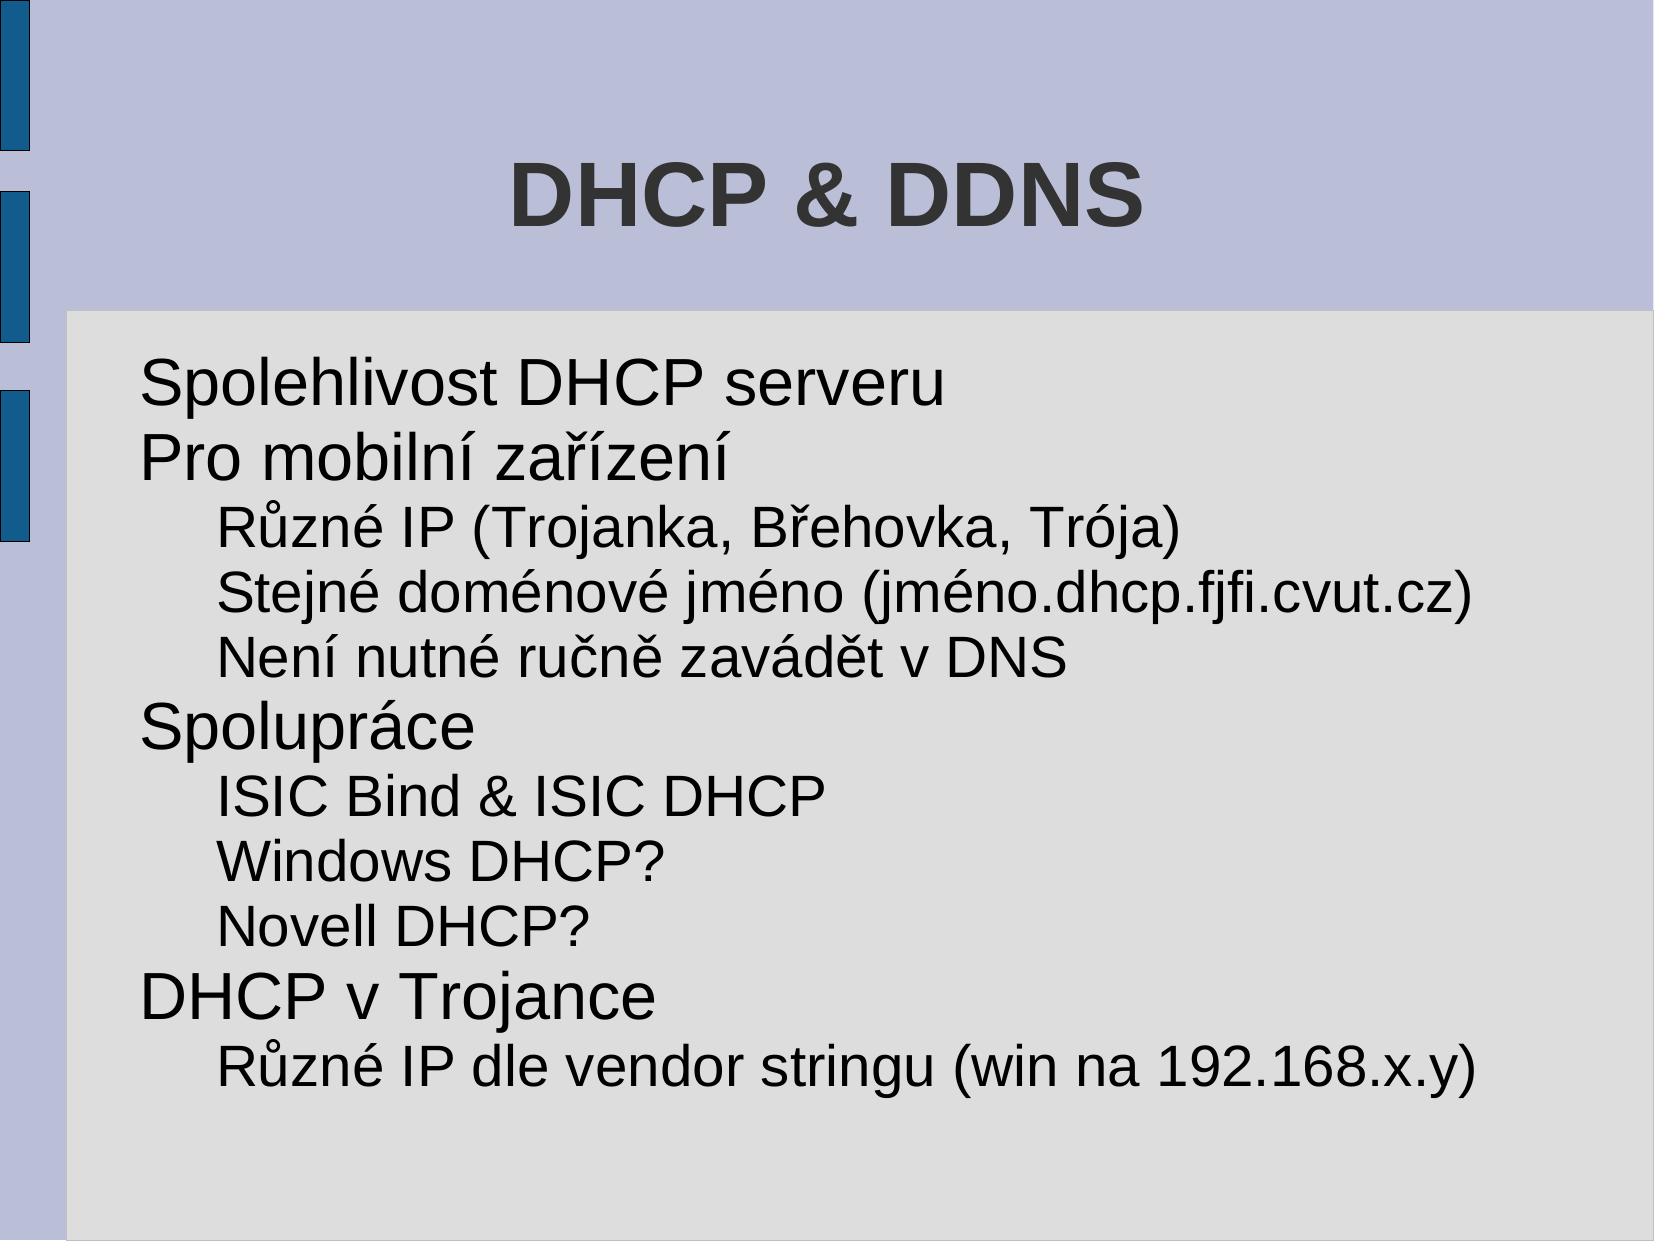

# DHCP & DDNS
Spolehlivost DHCP serveru
Pro mobilní zařízení
Různé IP (Trojanka, Břehovka, Trója)
Stejné doménové jméno (jméno.dhcp.fjfi.cvut.cz)
Není nutné ručně zavádět v DNS
Spolupráce
ISIC Bind & ISIC DHCP
Windows DHCP?
Novell DHCP?
DHCP v Trojance
Různé IP dle vendor stringu (win na 192.168.x.y)